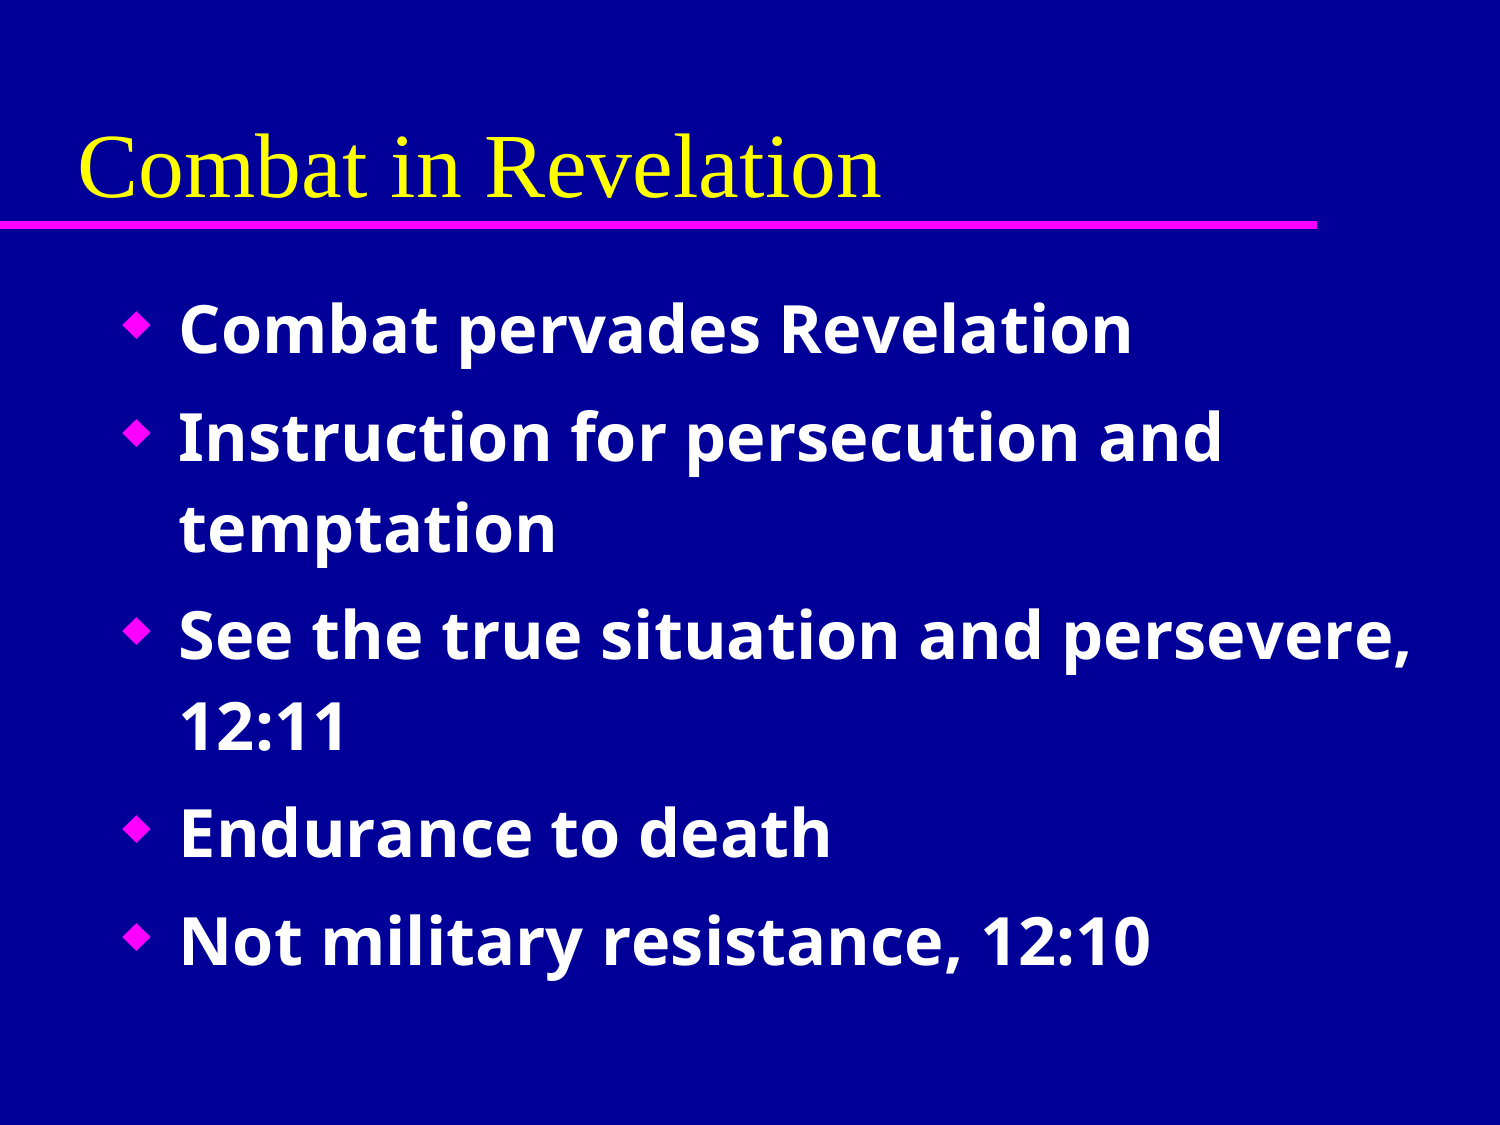

# Combat in Revelation
Combat pervades Revelation
Instruction for persecution and temptation
See the true situation and persevere, 12:11
Endurance to death
Not military resistance, 12:10